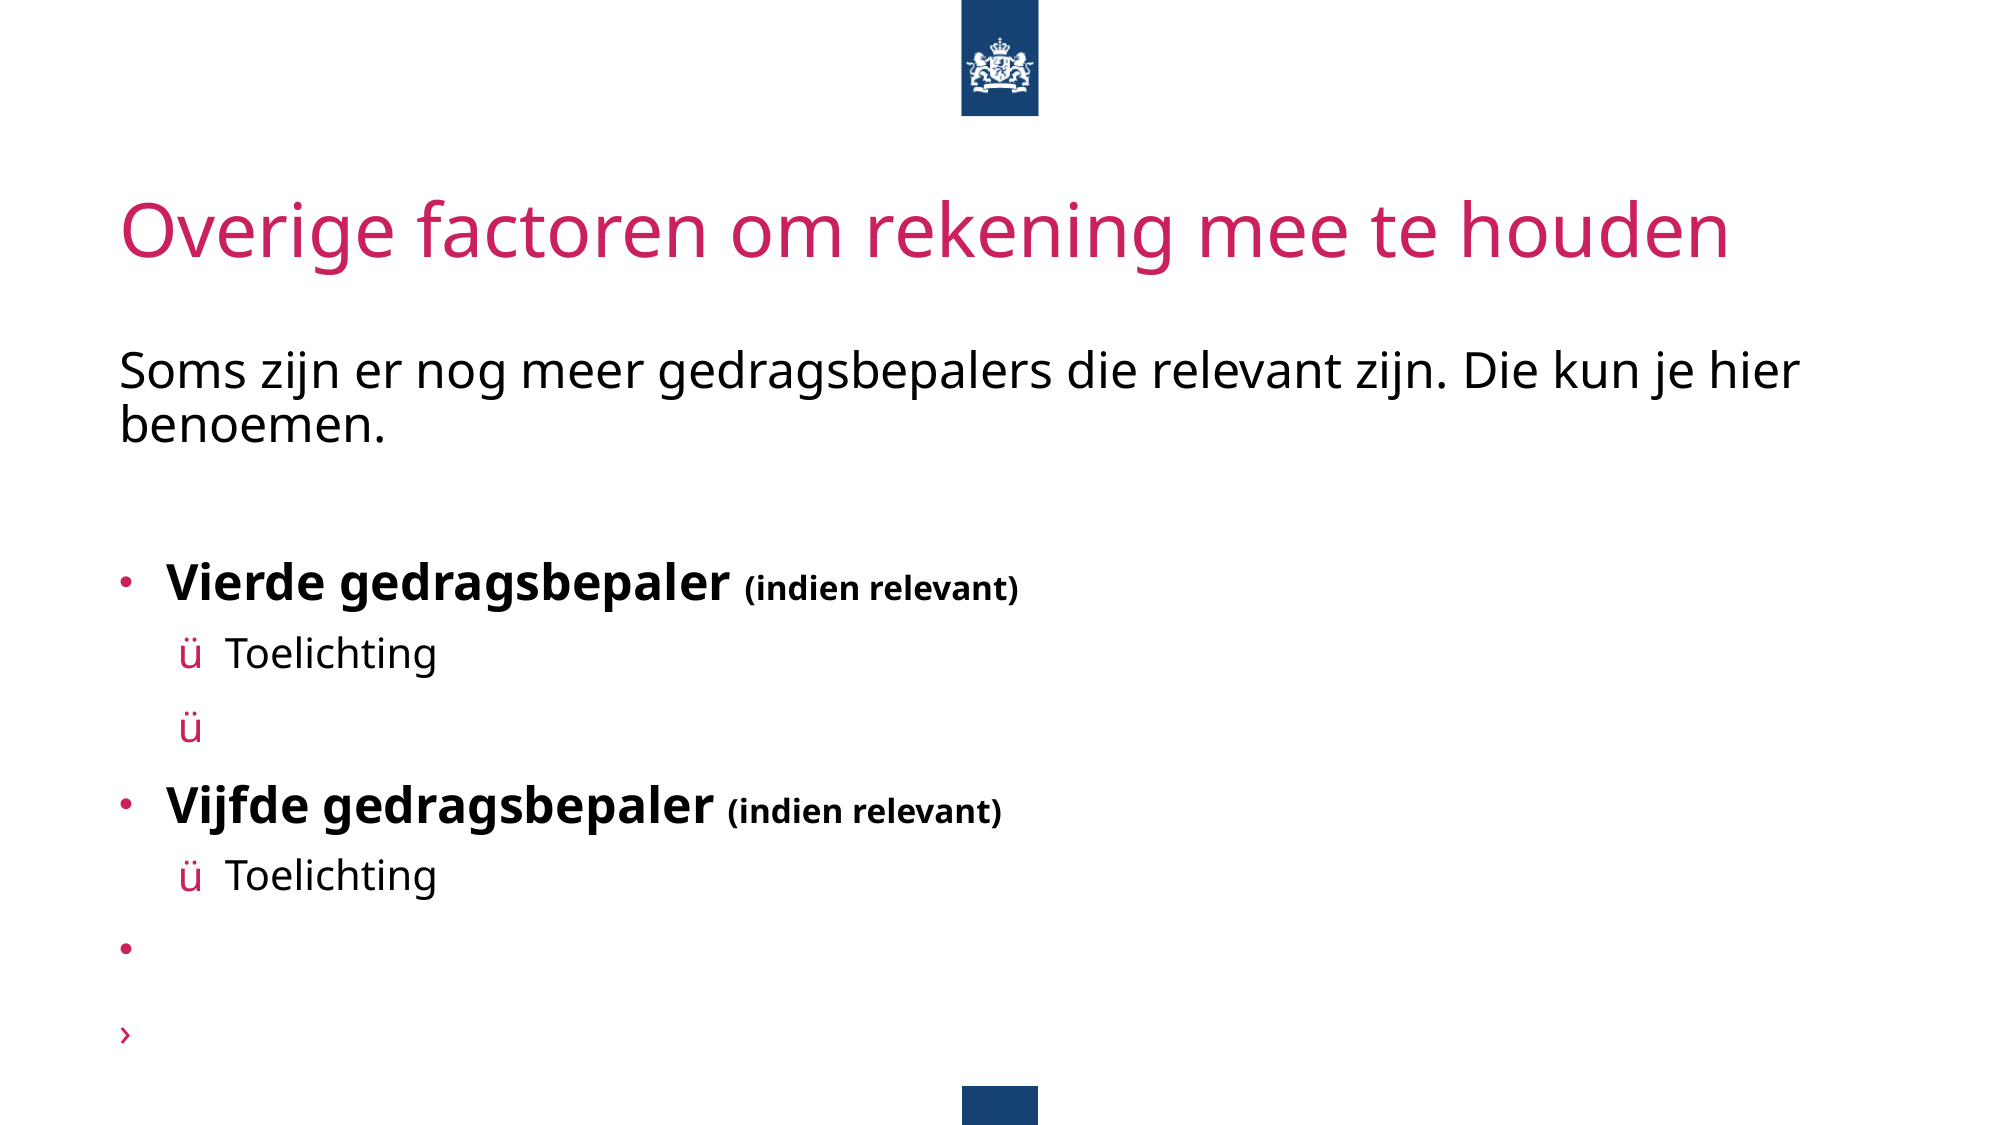

Overige factoren om rekening mee te houden
Soms zijn er nog meer gedragsbepalers die relevant zijn. Die kun je hier benoemen.
Vierde gedragsbepaler (indien relevant)
Toelichting
Vijfde gedragsbepaler (indien relevant)
Toelichting